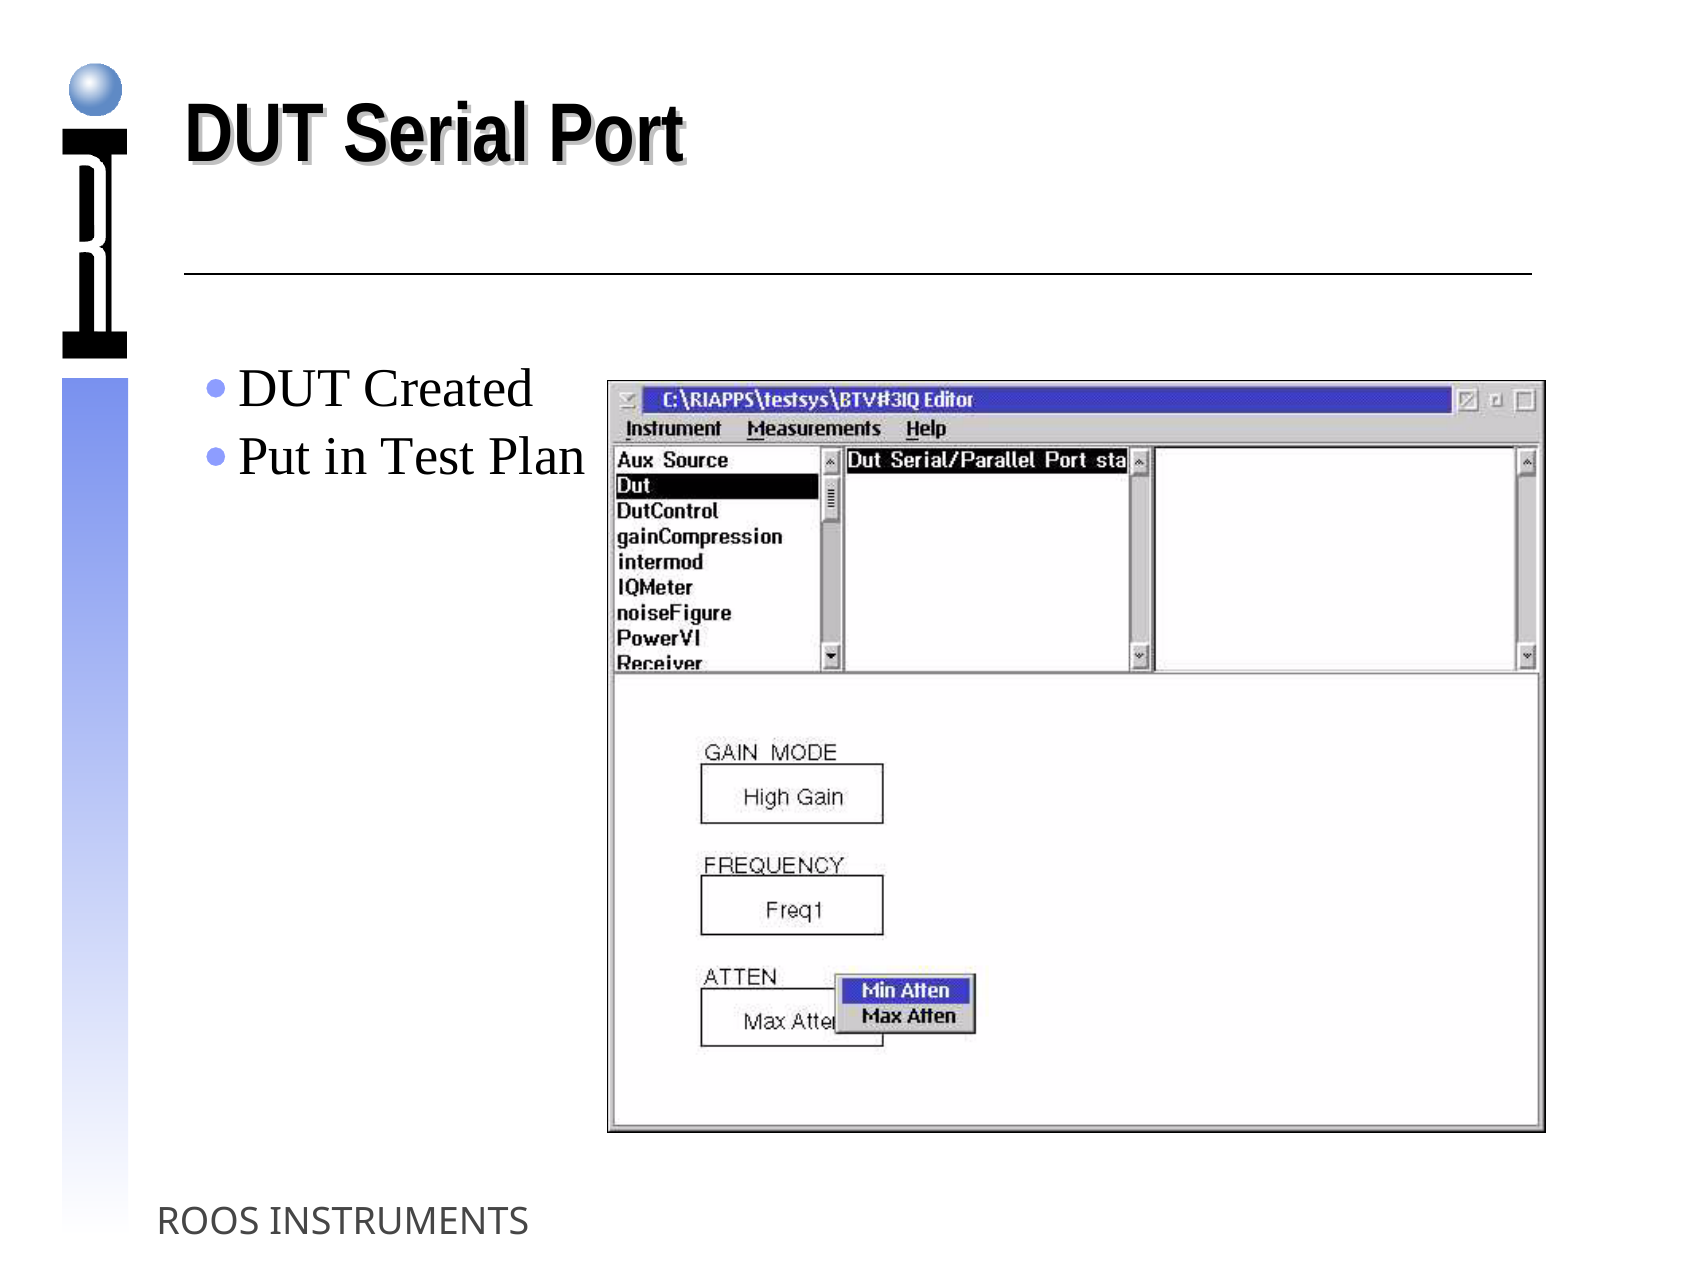

DUT Serial Port
DUT Created
Put in Test Plan